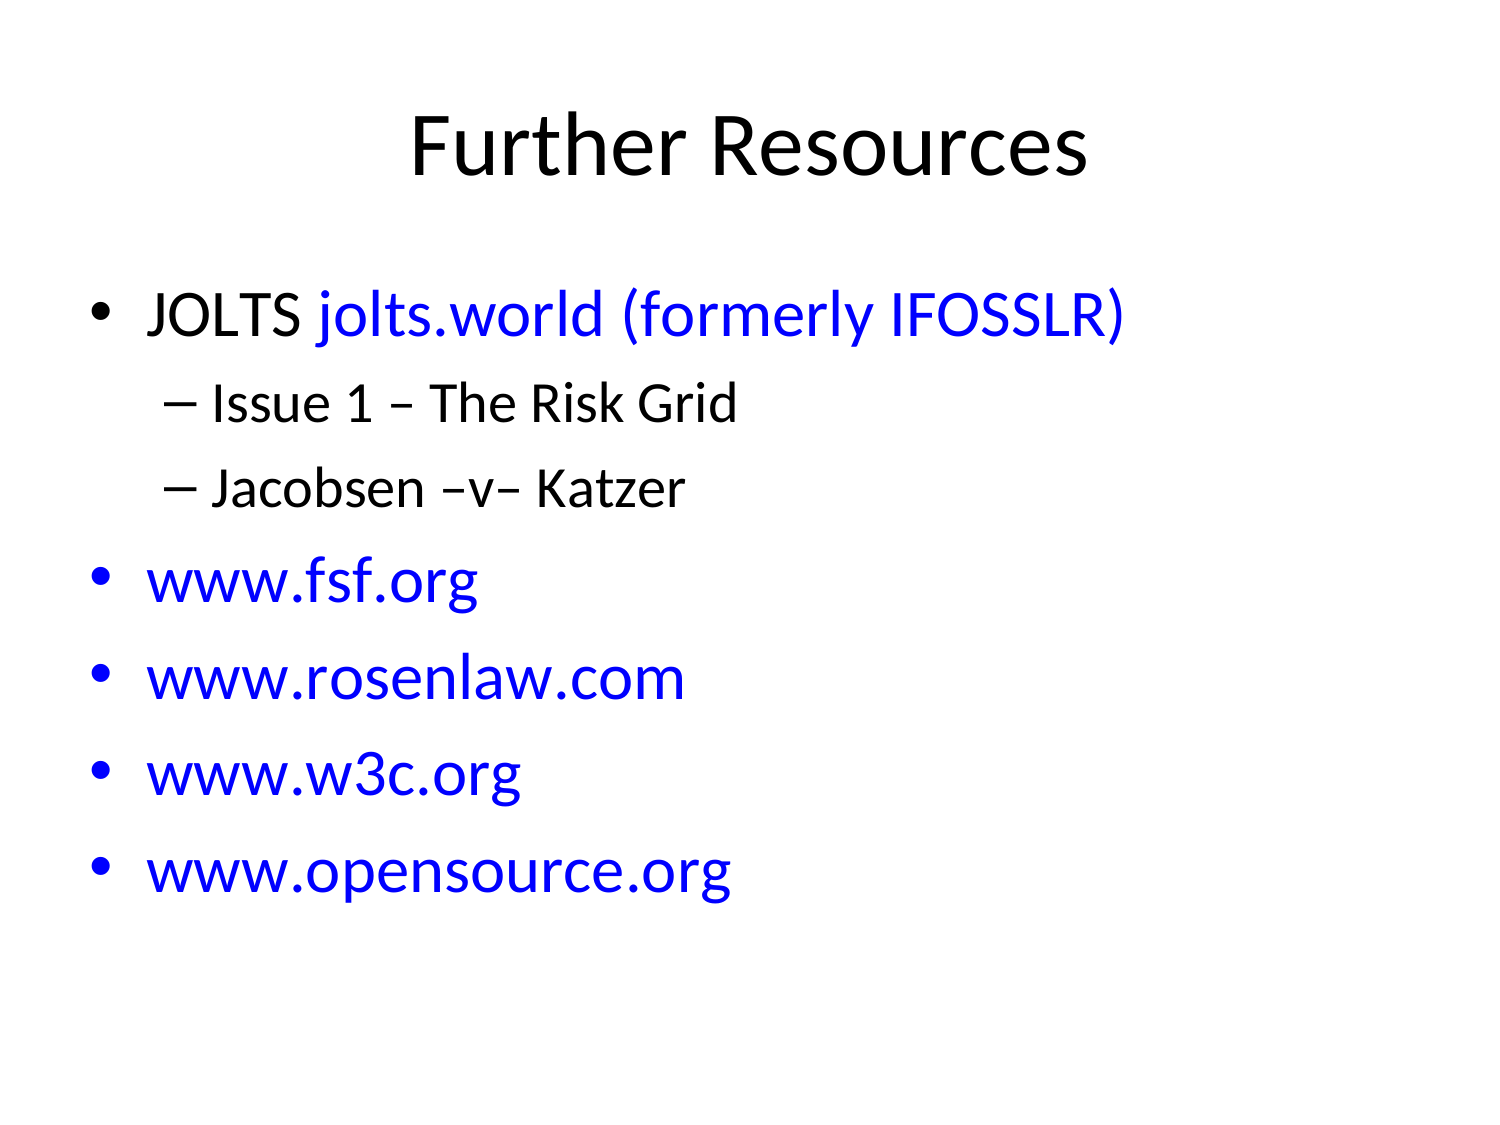

# Further Resources
JOLTS jolts.world (formerly IFOSSLR)
Issue 1 – The Risk Grid
Jacobsen –v– Katzer
www.fsf.org
www.rosenlaw.com
www.w3c.org
www.opensource.org